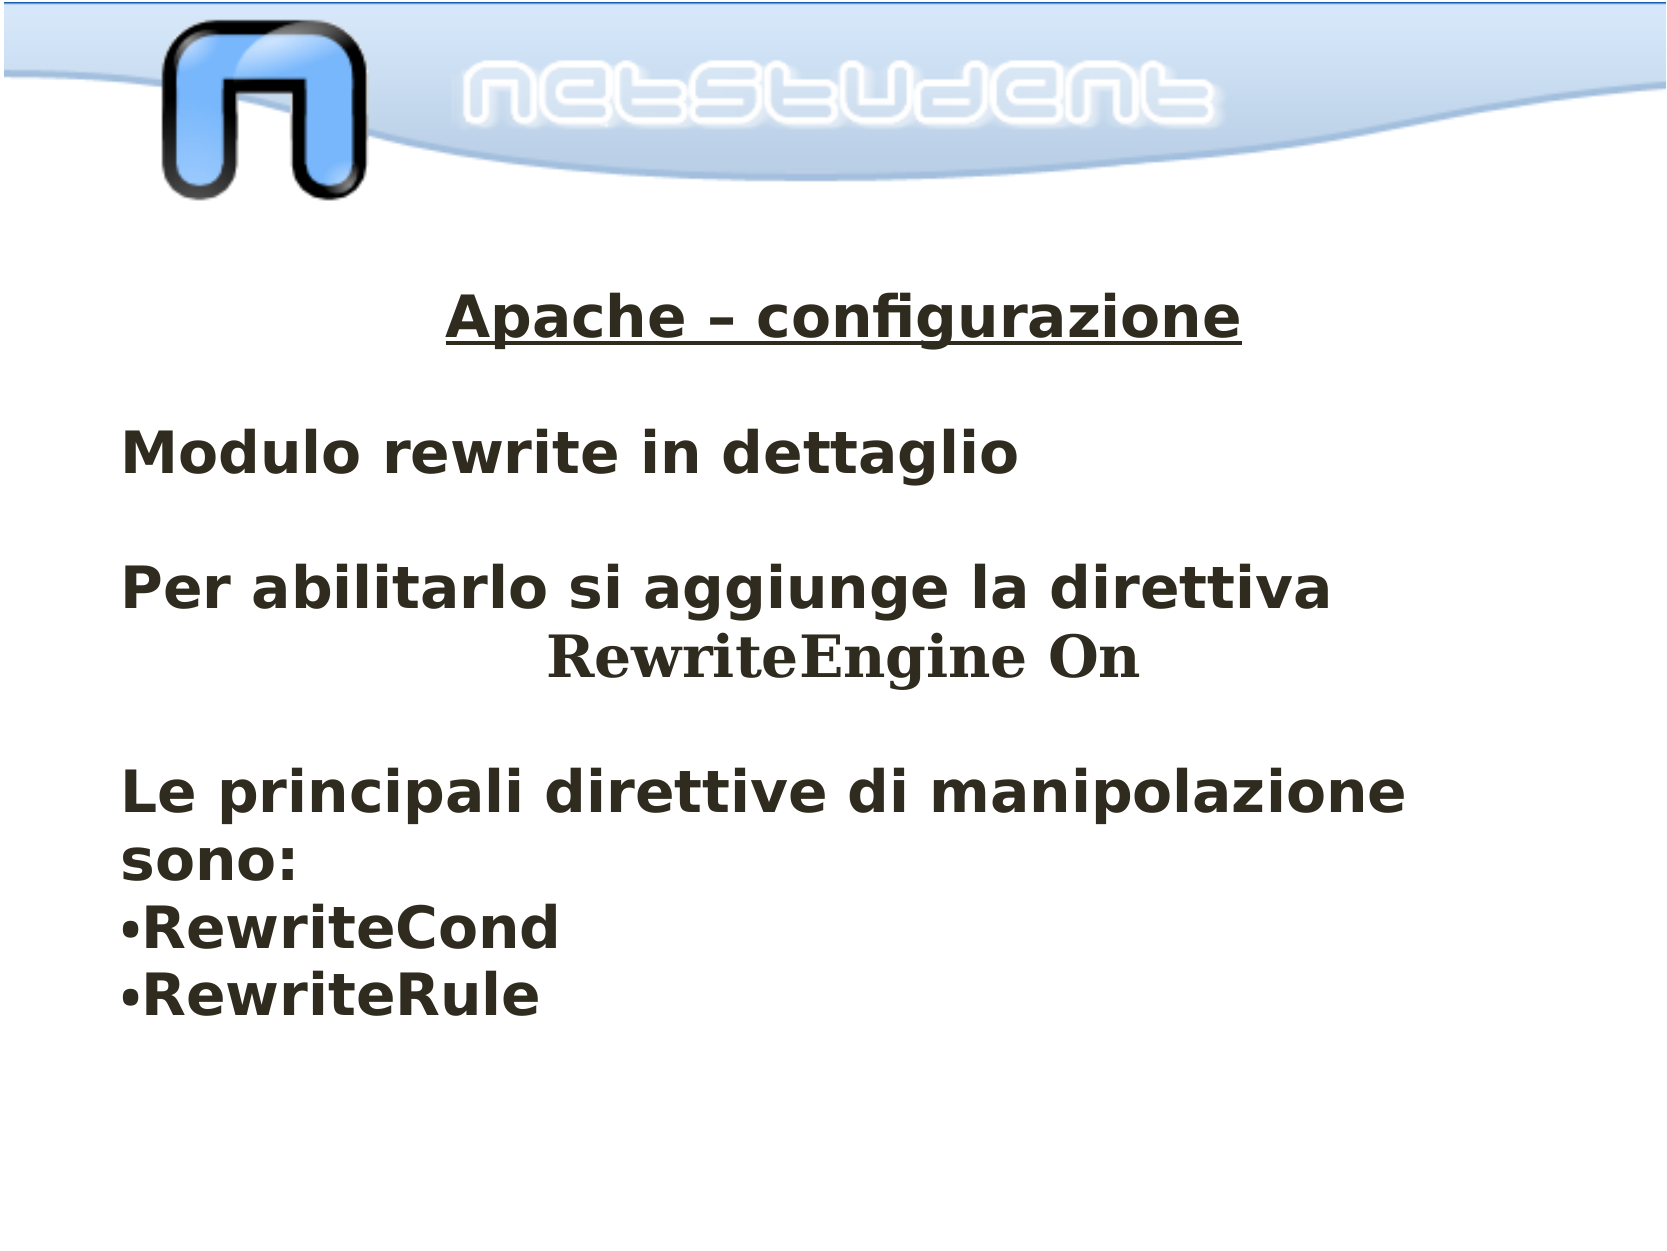

Apache – configurazione
Modulo rewrite in dettaglio
Per abilitarlo si aggiunge la direttiva
RewriteEngine On
Le principali direttive di manipolazione sono:
RewriteCond
RewriteRule